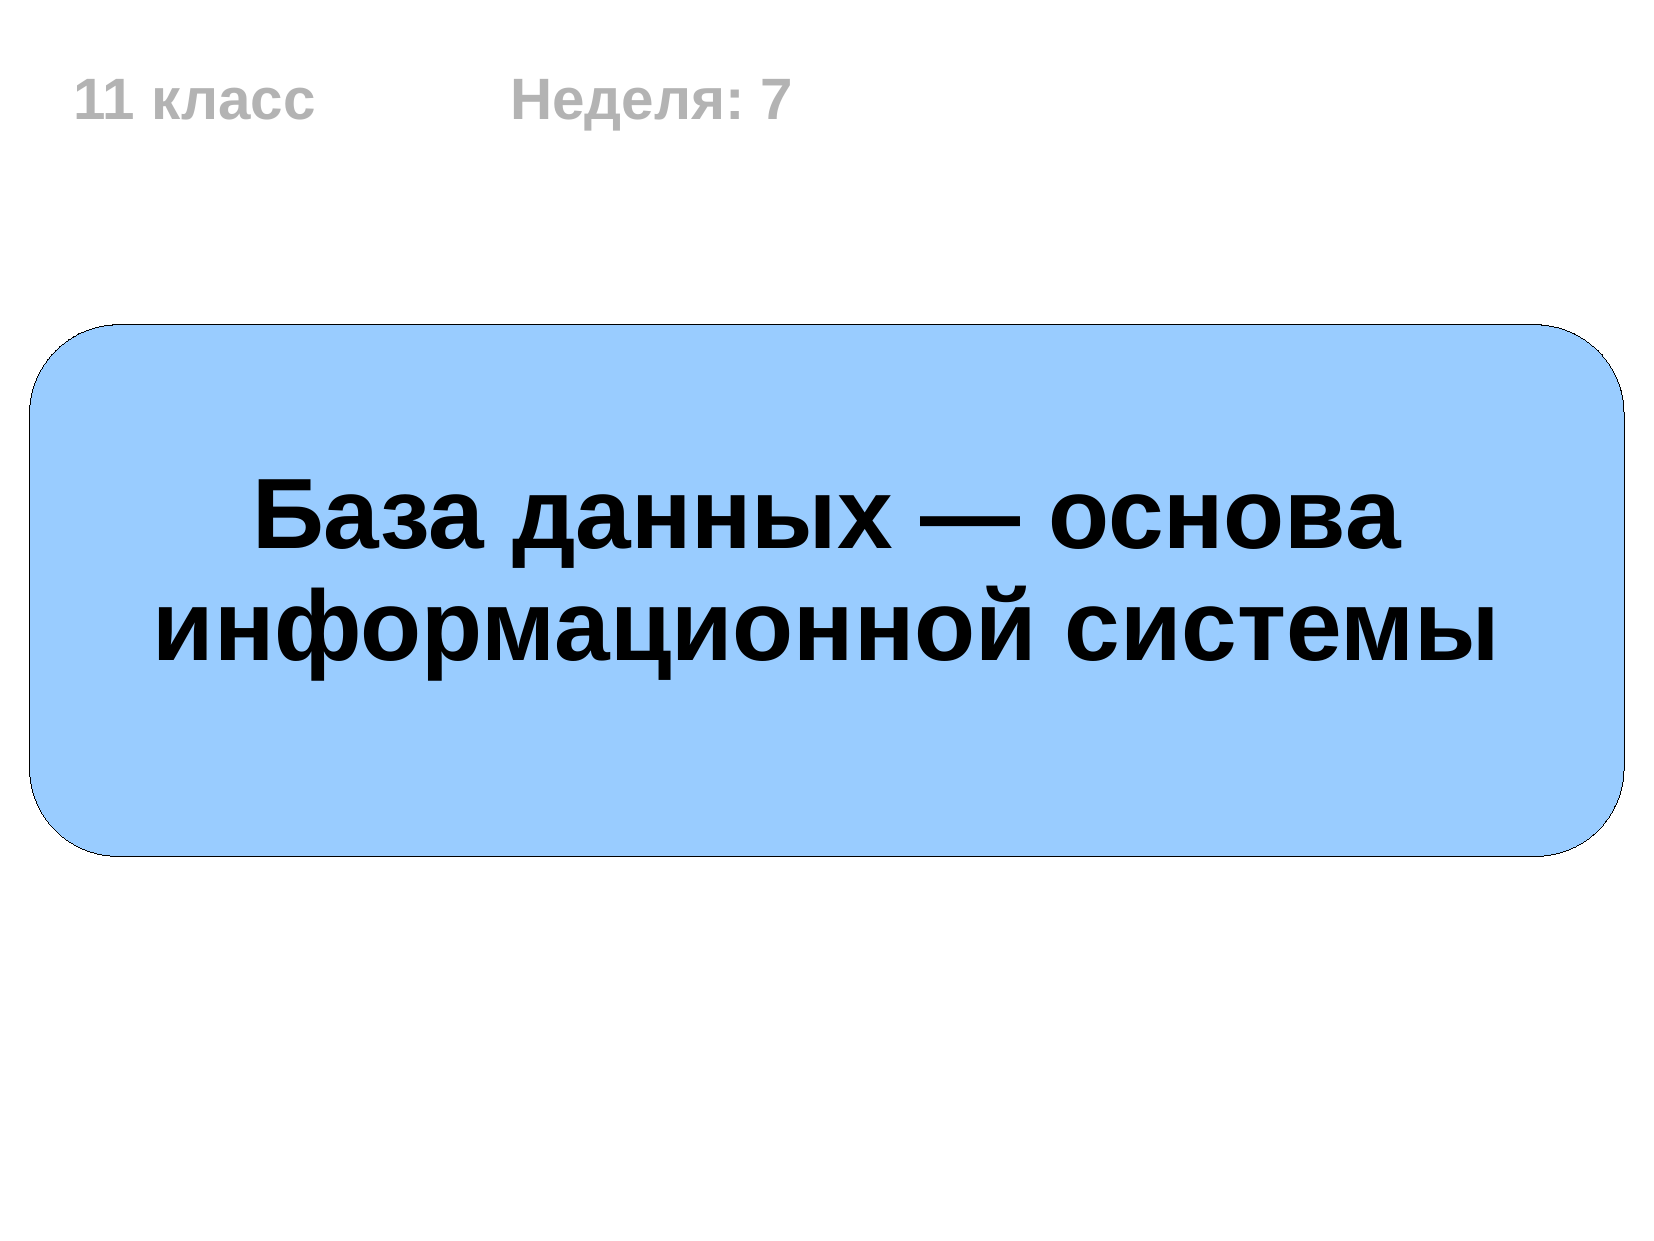

11 класс Неделя: 7
База данных — основа
информационной системы